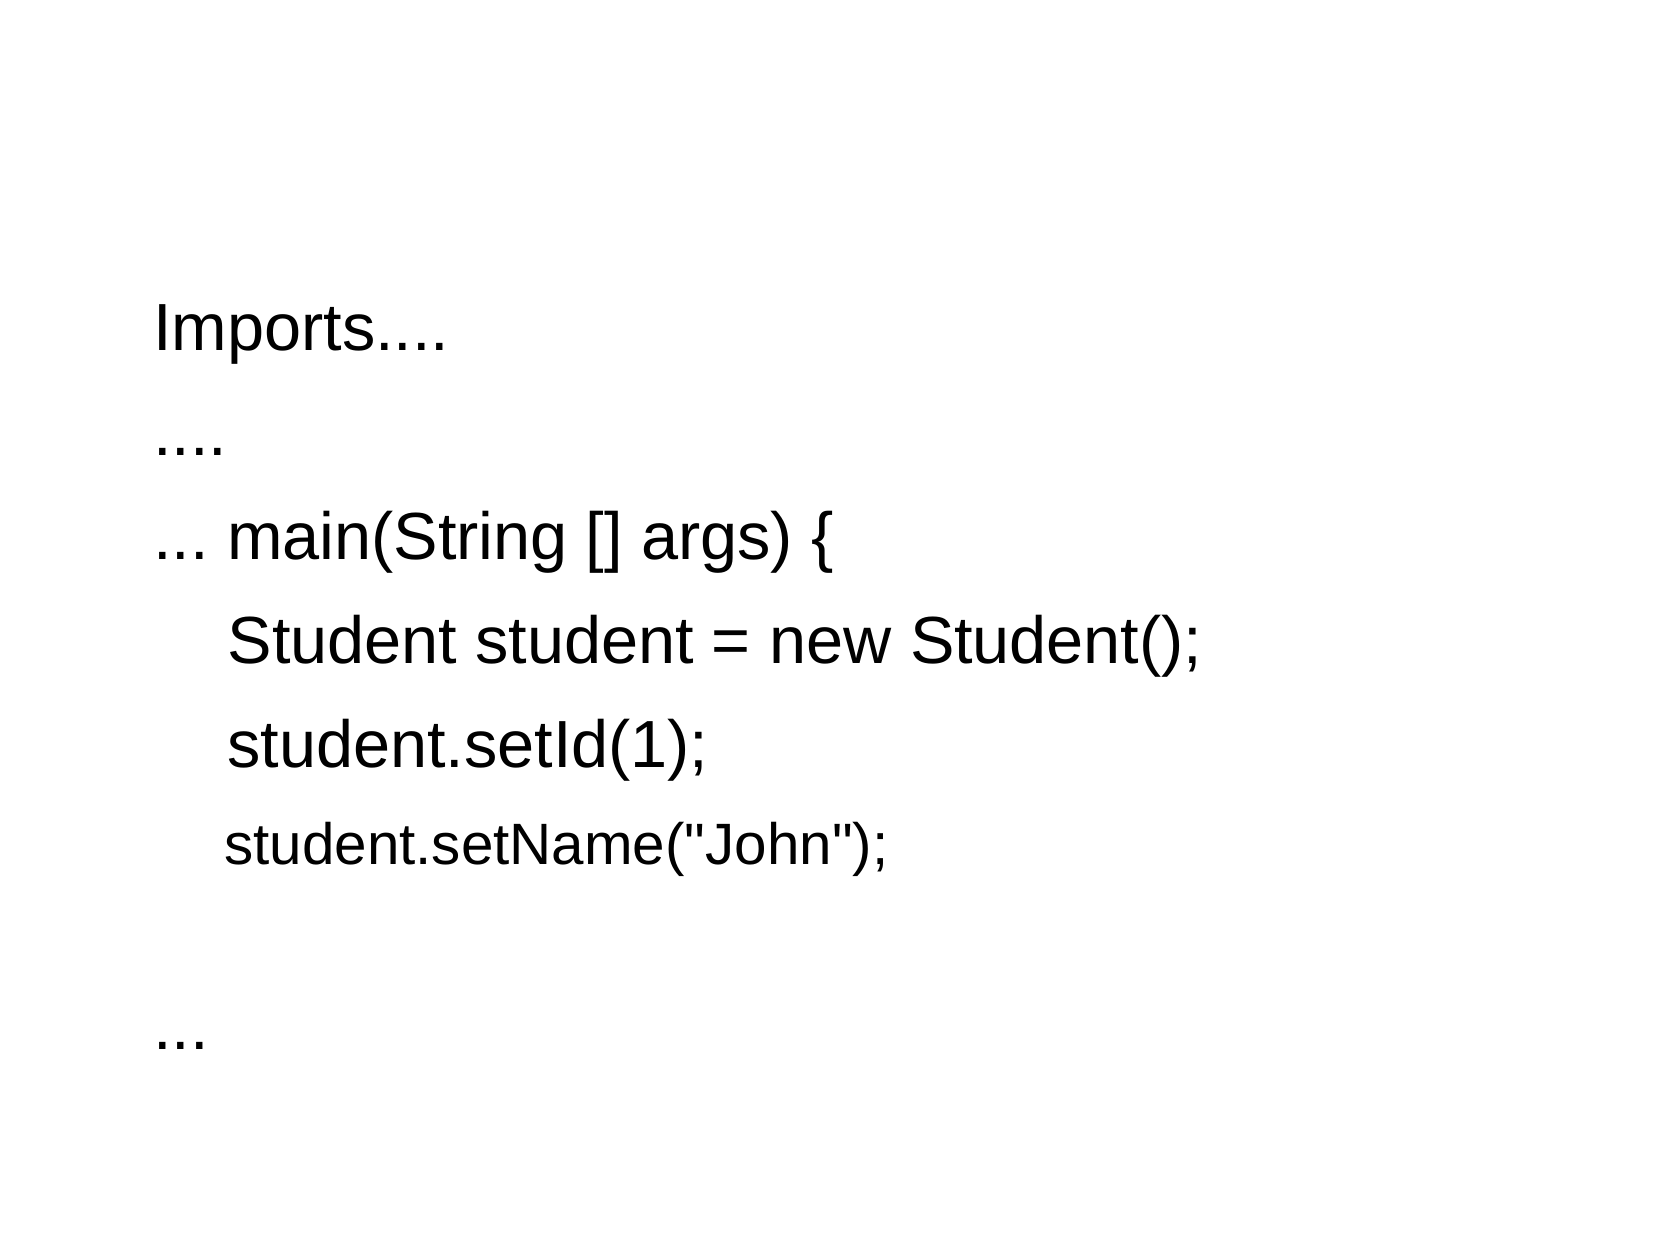

#
Imports....
....
... main(String [] args) {
 Student student = new Student();
 student.setId(1);
student.setName("John");
...